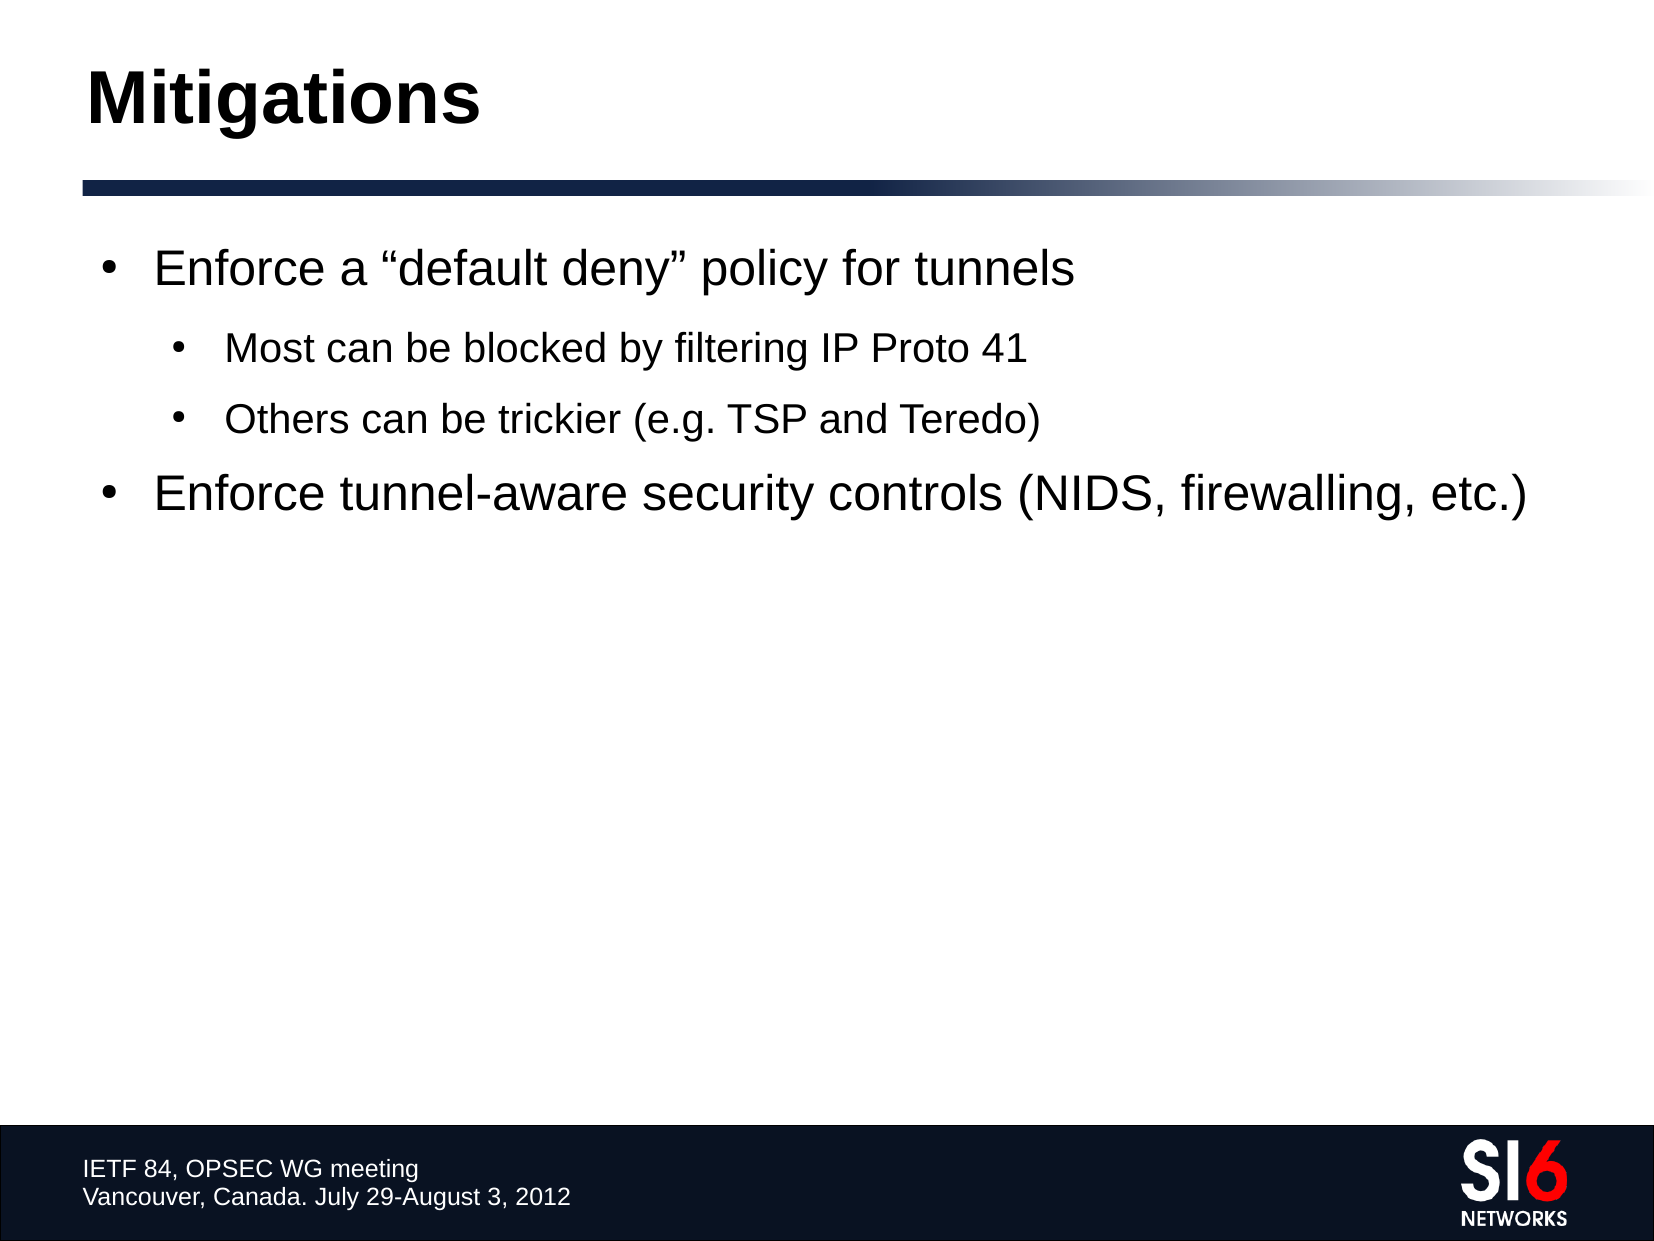

# Mitigations
Enforce a “default deny” policy for tunnels
Most can be blocked by filtering IP Proto 41
Others can be trickier (e.g. TSP and Teredo)
Enforce tunnel-aware security controls (NIDS, firewalling, etc.)